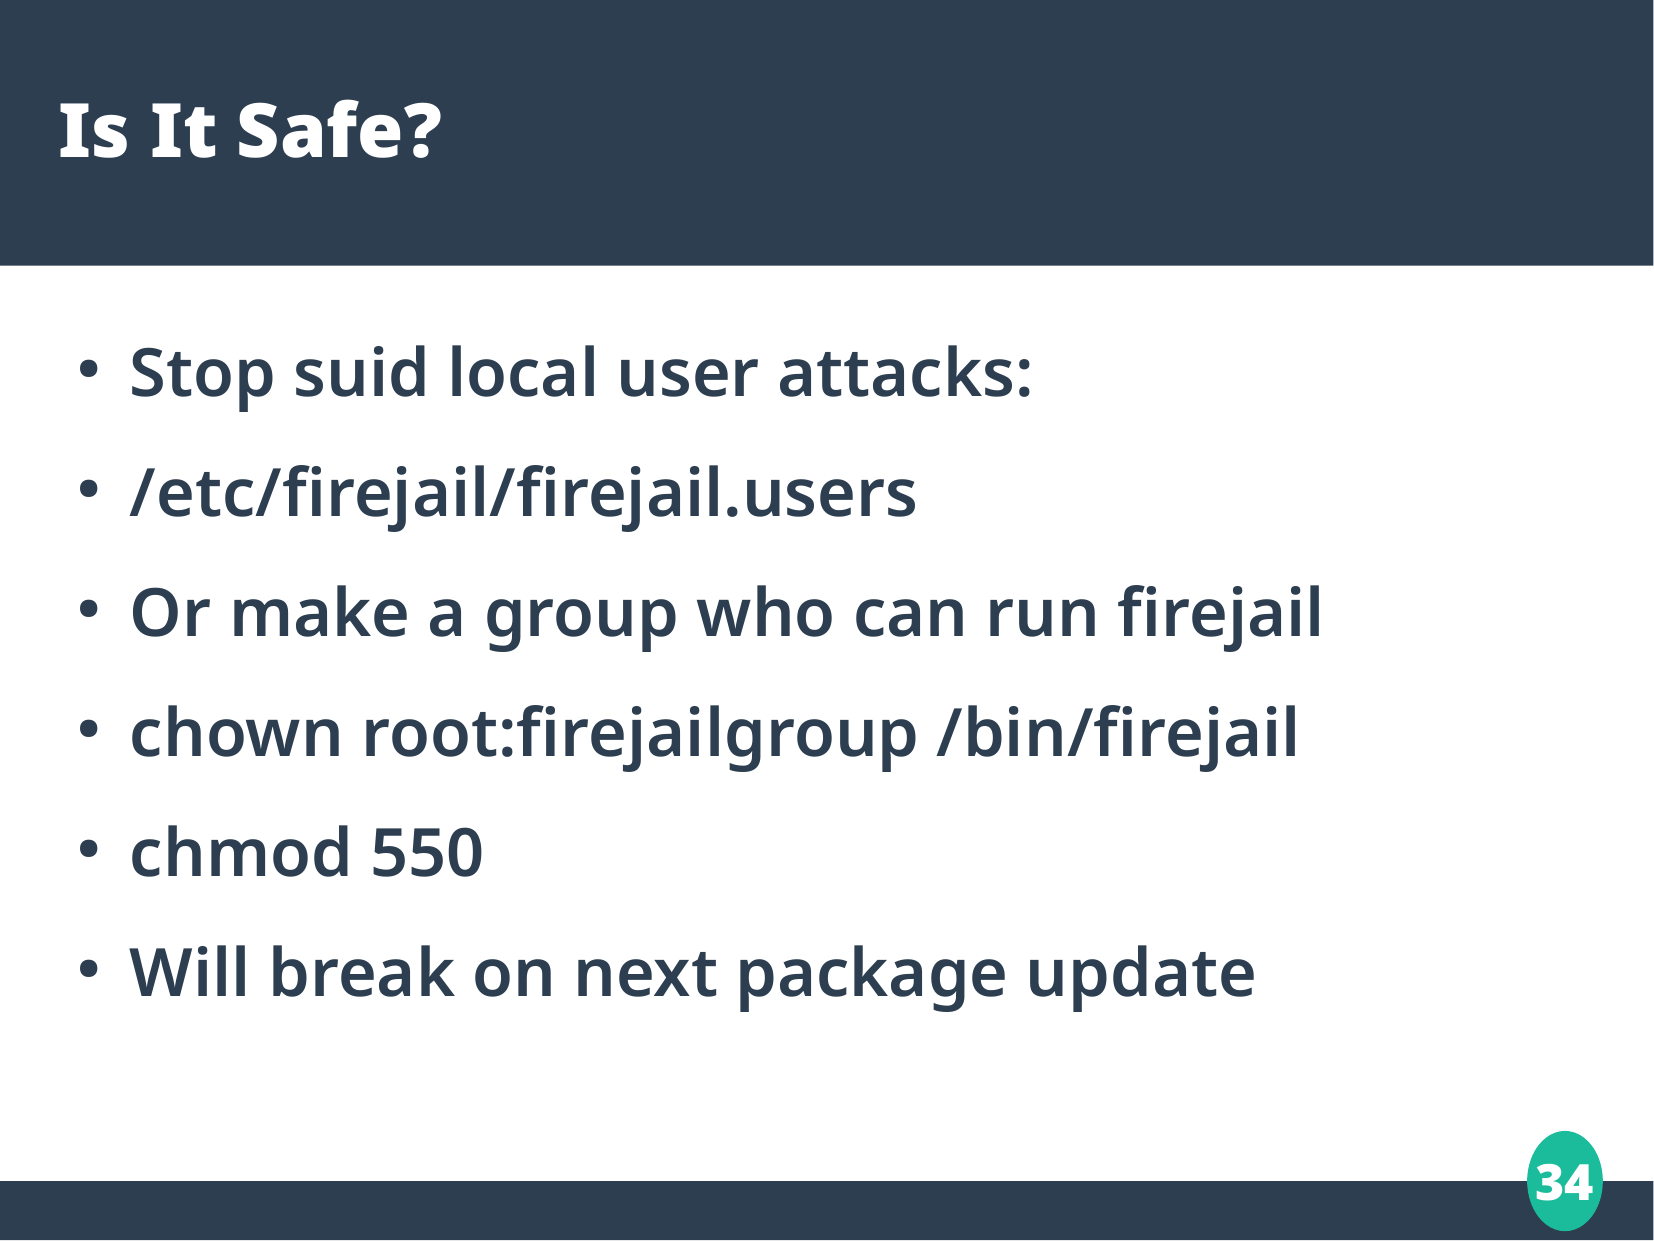

# Is It Safe?
Stop suid local user attacks:
/etc/firejail/firejail.users
Or make a group who can run firejail
chown root:firejailgroup /bin/firejail
chmod 550
Will break on next package update